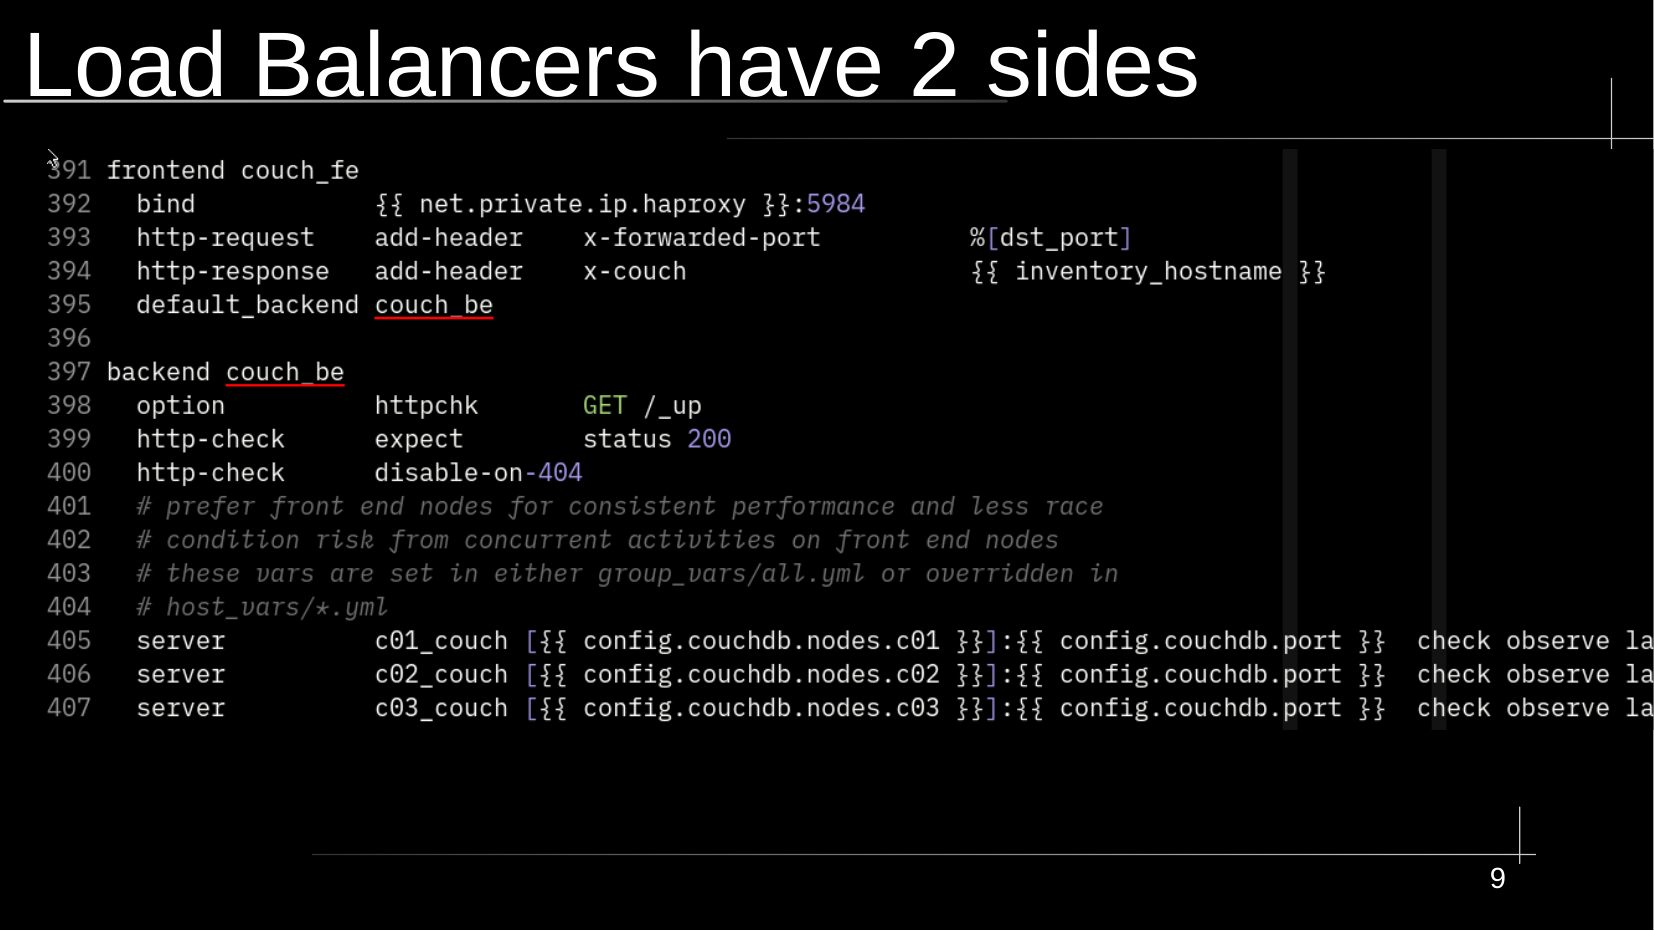

# Load Balancers have 2 sides
9